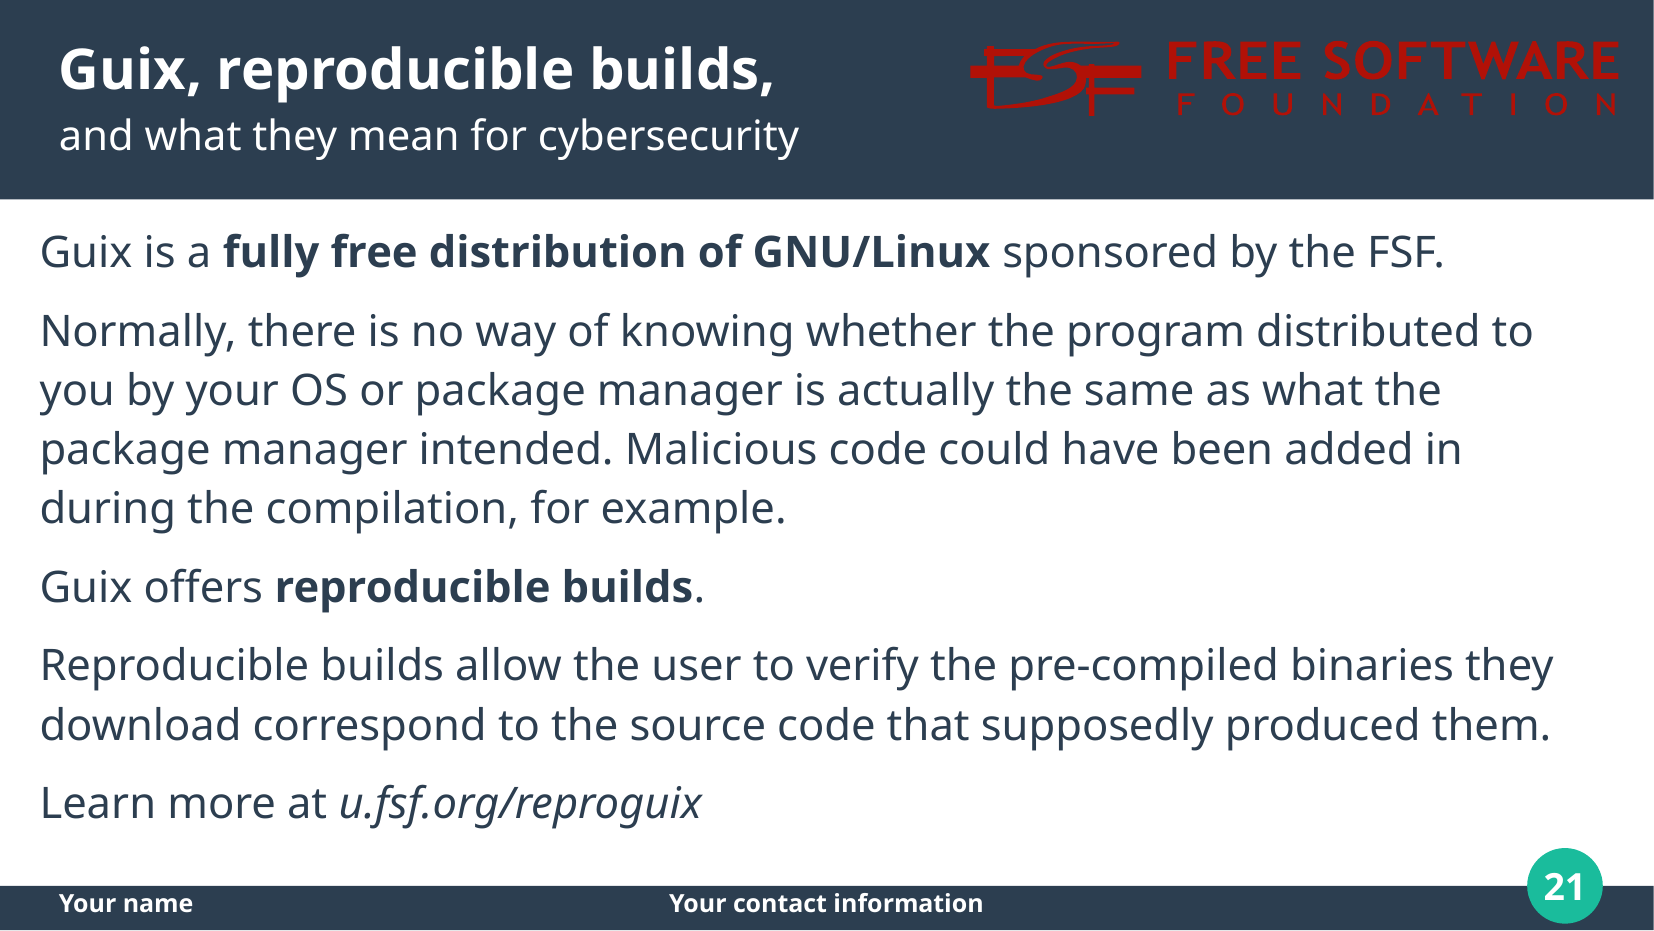

# Guix, reproducible builds, and what they mean for cybersecurity
Guix is a fully free distribution of GNU/Linux sponsored by the FSF.
Normally, there is no way of knowing whether the program distributed to you by your OS or package manager is actually the same as what the package manager intended. Malicious code could have been added in during the compilation, for example.
Guix offers reproducible builds.
Reproducible builds allow the user to verify the pre-compiled binaries they download correspond to the source code that supposedly produced them.
Learn more at u.fsf.org/reproguix
Your name
Your contact information